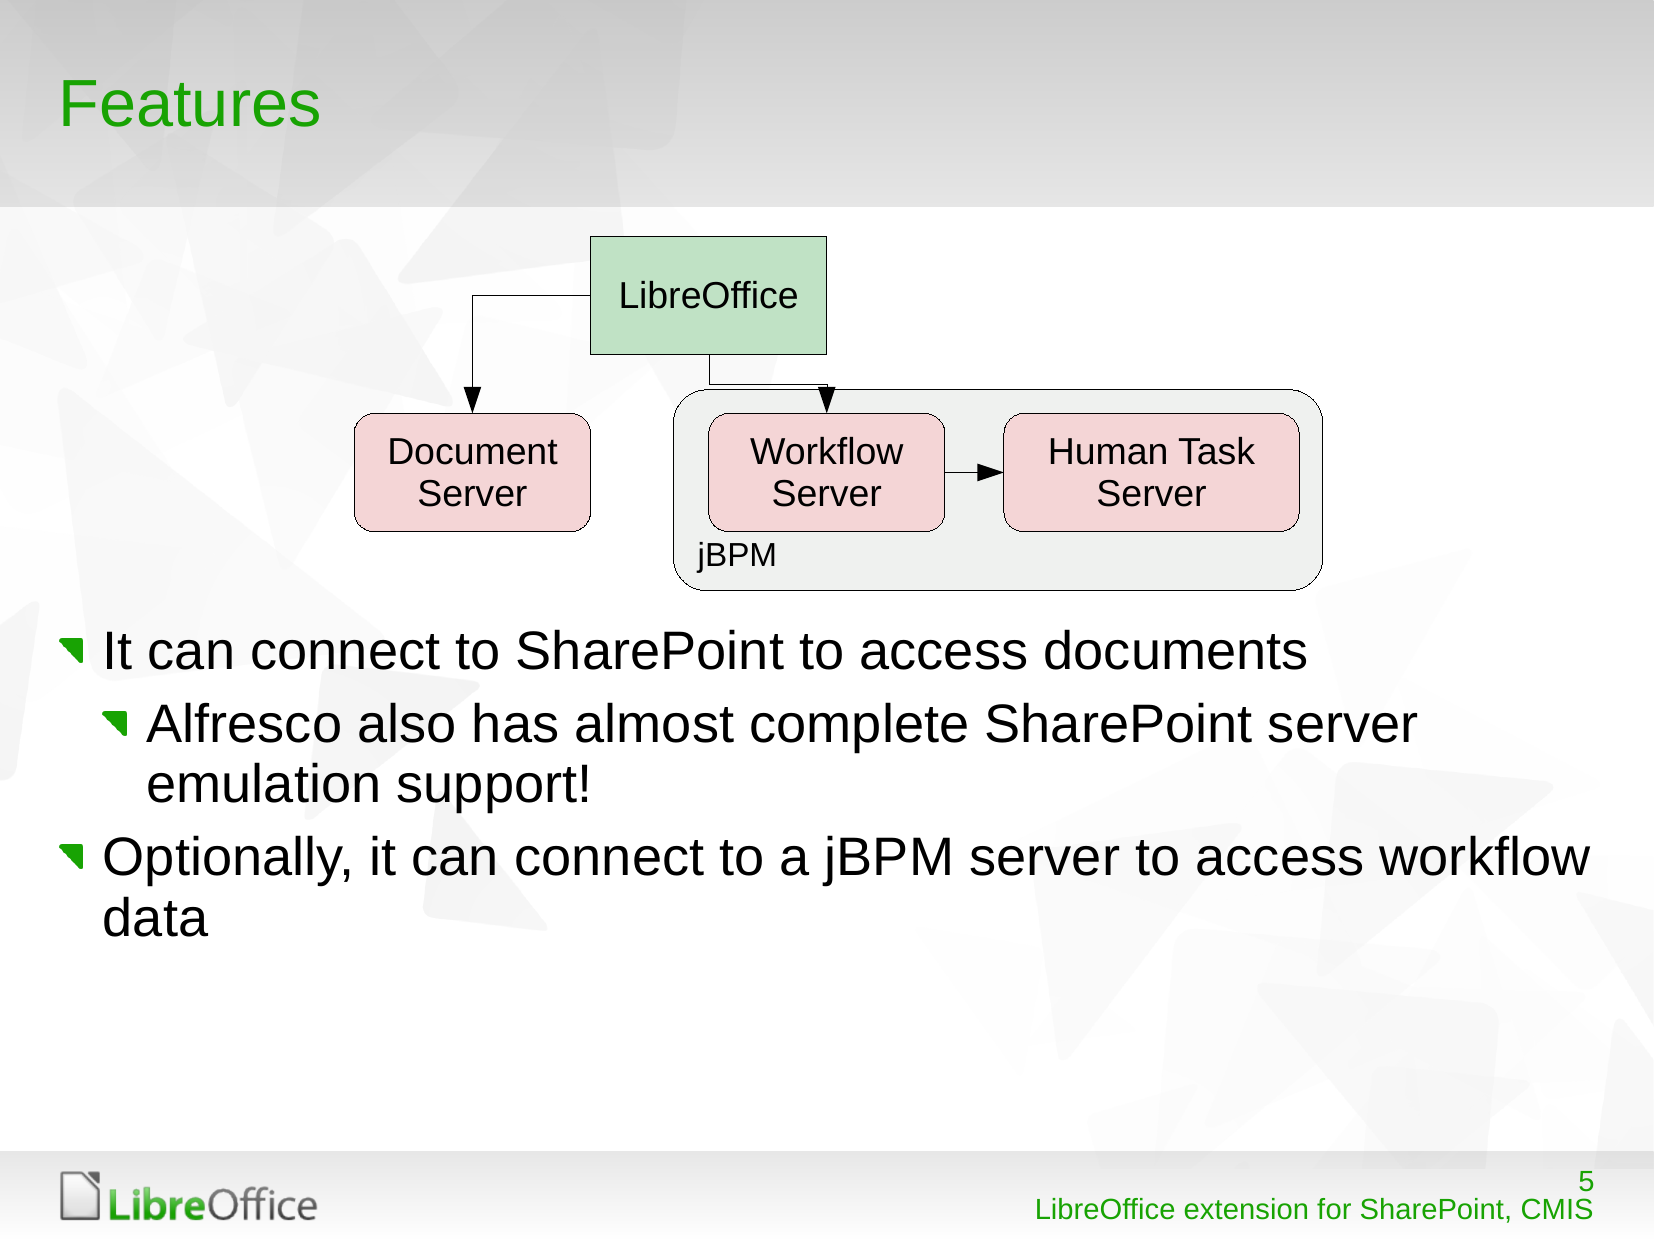

# Features
LibreOffice
jBPM
Document
Server
Workflow
Server
Human Task
Server
It can connect to SharePoint to access documents
Alfresco also has almost complete SharePoint server emulation support!
Optionally, it can connect to a jBPM server to access workflow data
5
LibreOffice extension for SharePoint, CMIS